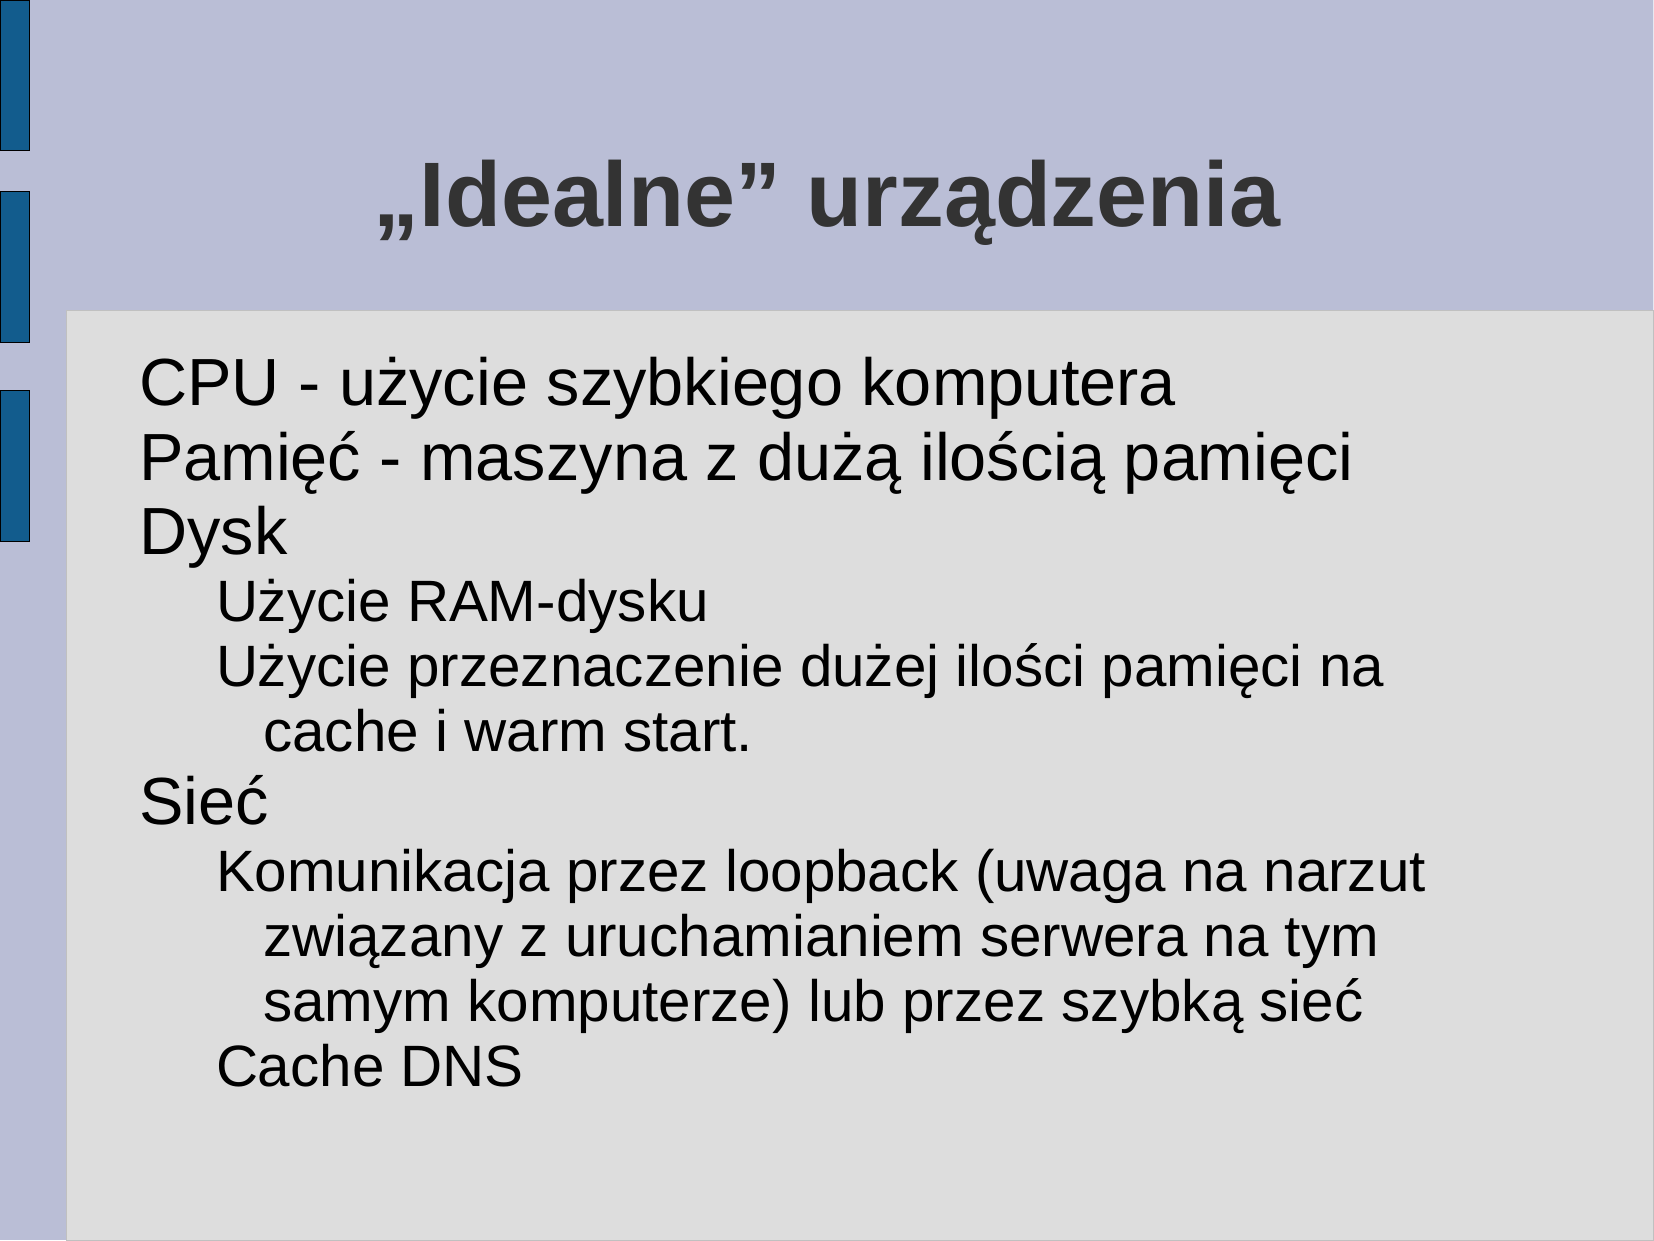

# „Idealne” urządzenia
CPU - użycie szybkiego komputera
Pamięć - maszyna z dużą ilością pamięci
Dysk
Użycie RAM-dysku
Użycie przeznaczenie dużej ilości pamięci na cache i warm start.
Sieć
Komunikacja przez loopback (uwaga na narzut związany z uruchamianiem serwera na tym samym komputerze) lub przez szybką sieć
Cache DNS